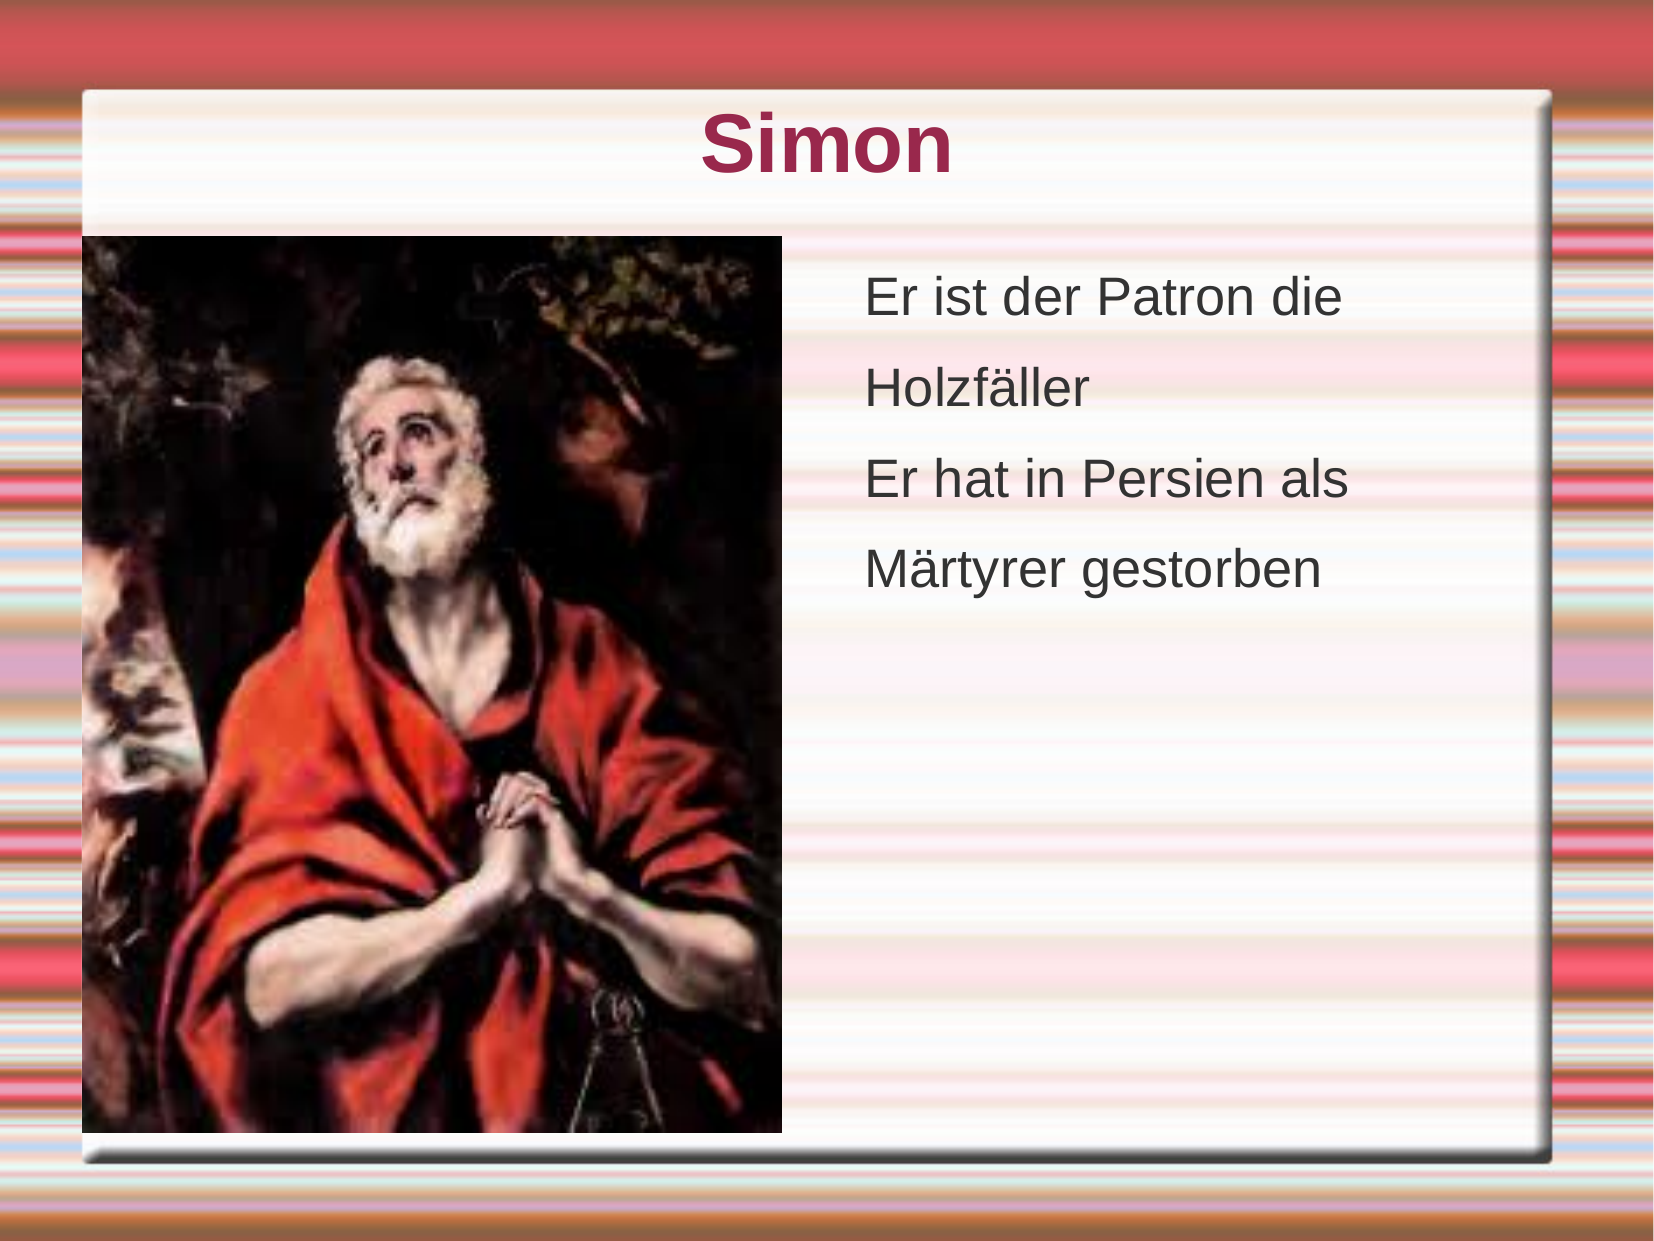

# Simon
Er ist der Patron die Holzfäller
Er hat in Persien als Märtyrer gestorben